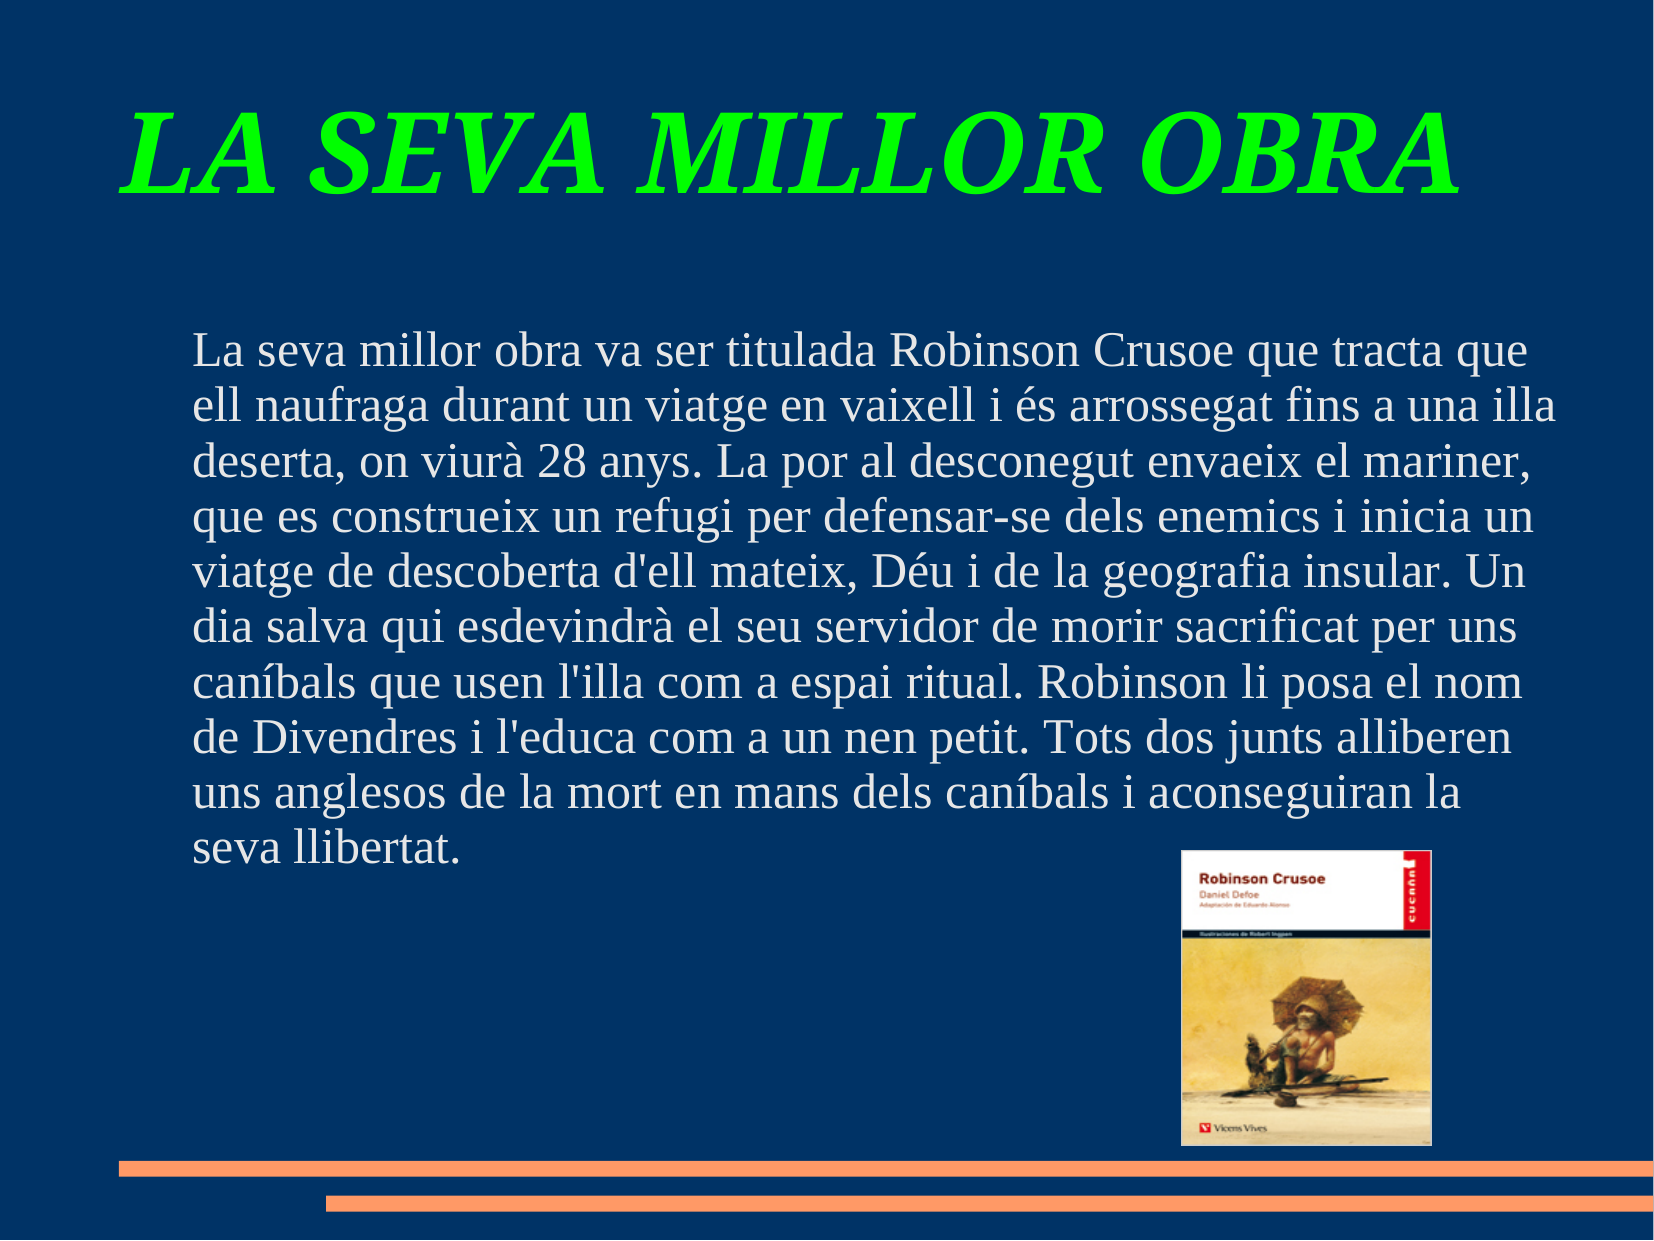

# LA SEVA MILLOR OBRA
La seva millor obra va ser titulada Robinson Crusoe que tracta que ell naufraga durant un viatge en vaixell i és arrossegat fins a una illa deserta, on viurà 28 anys. La por al desconegut envaeix el mariner, que es construeix un refugi per defensar-se dels enemics i inicia un viatge de descoberta d'ell mateix, Déu i de la geografia insular. Un dia salva qui esdevindrà el seu servidor de morir sacrificat per uns caníbals que usen l'illa com a espai ritual. Robinson li posa el nom de Divendres i l'educa com a un nen petit. Tots dos junts alliberen uns anglesos de la mort en mans dels caníbals i aconseguiran la seva llibertat.